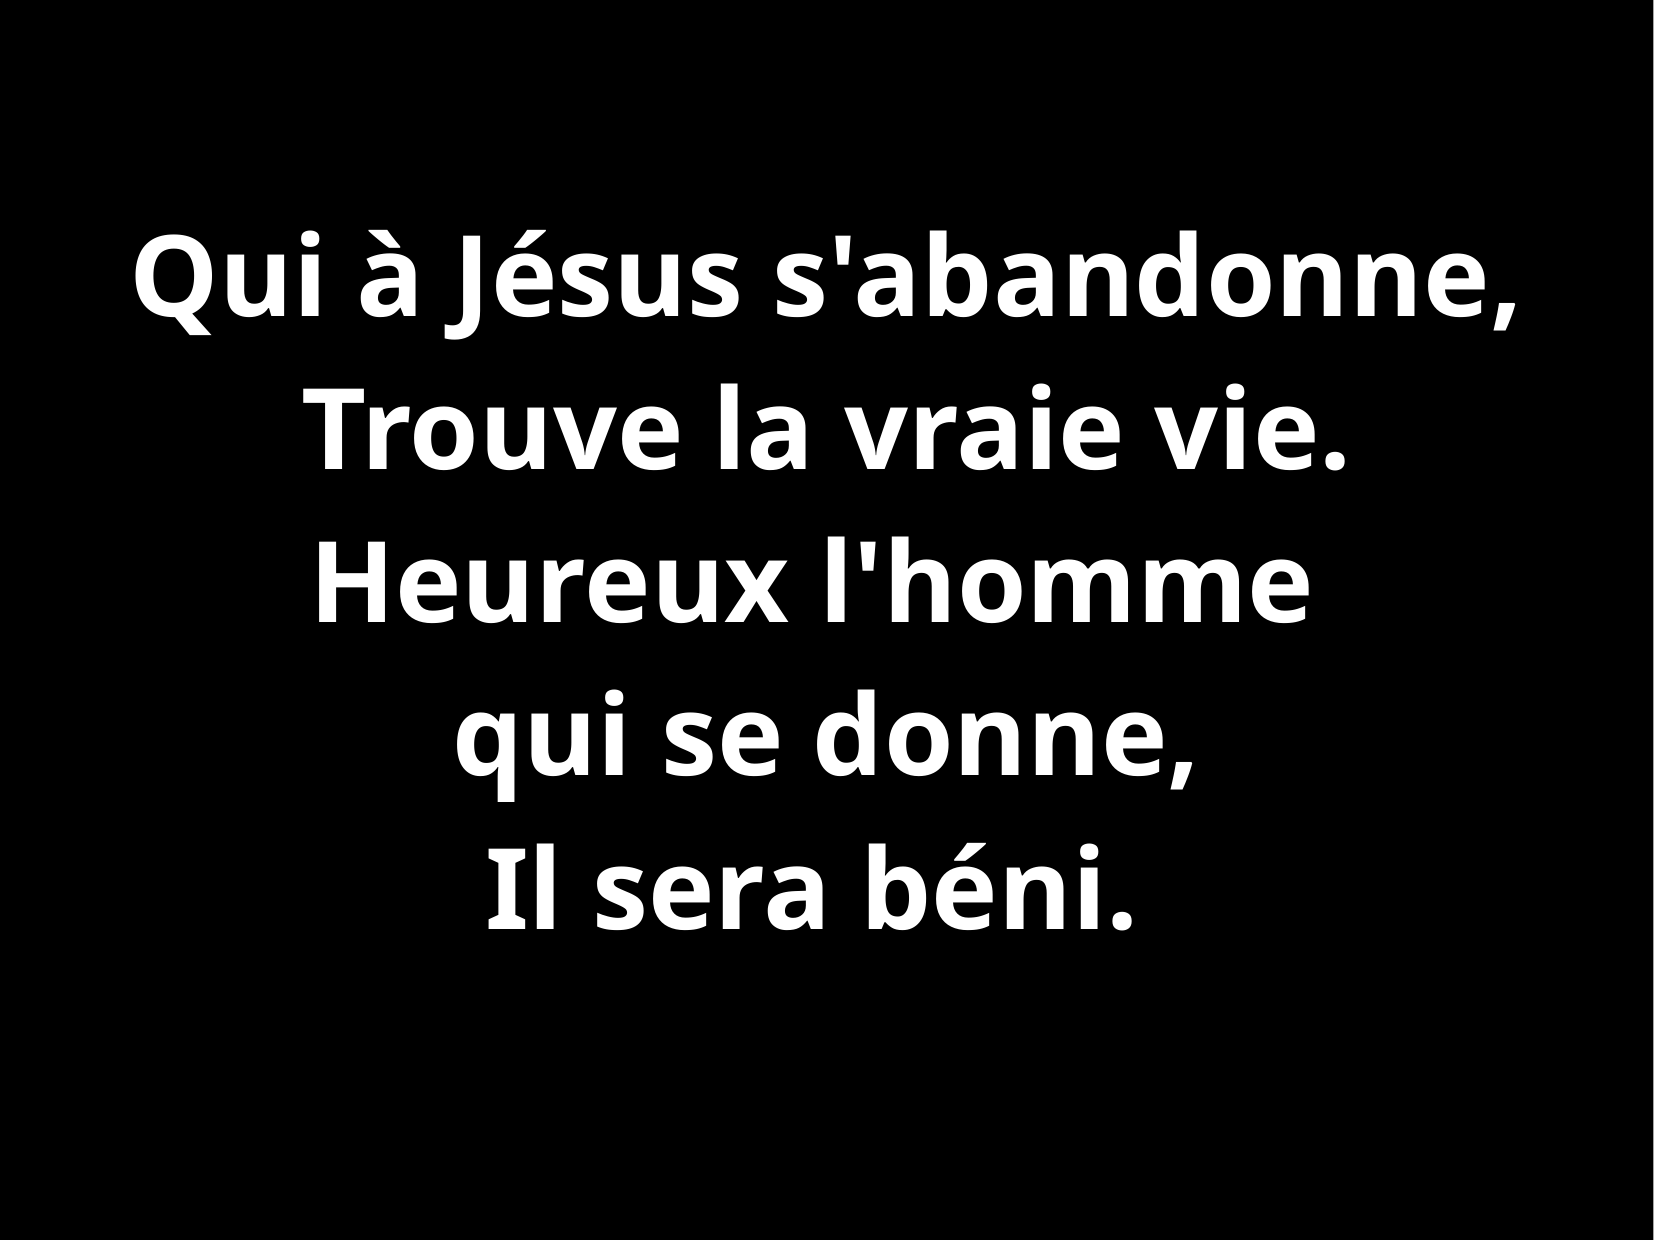

# Qui à Jésus s'abandonne,
Trouve la vraie vie.
Heureux l'homme
qui se donne,
Il sera béni.